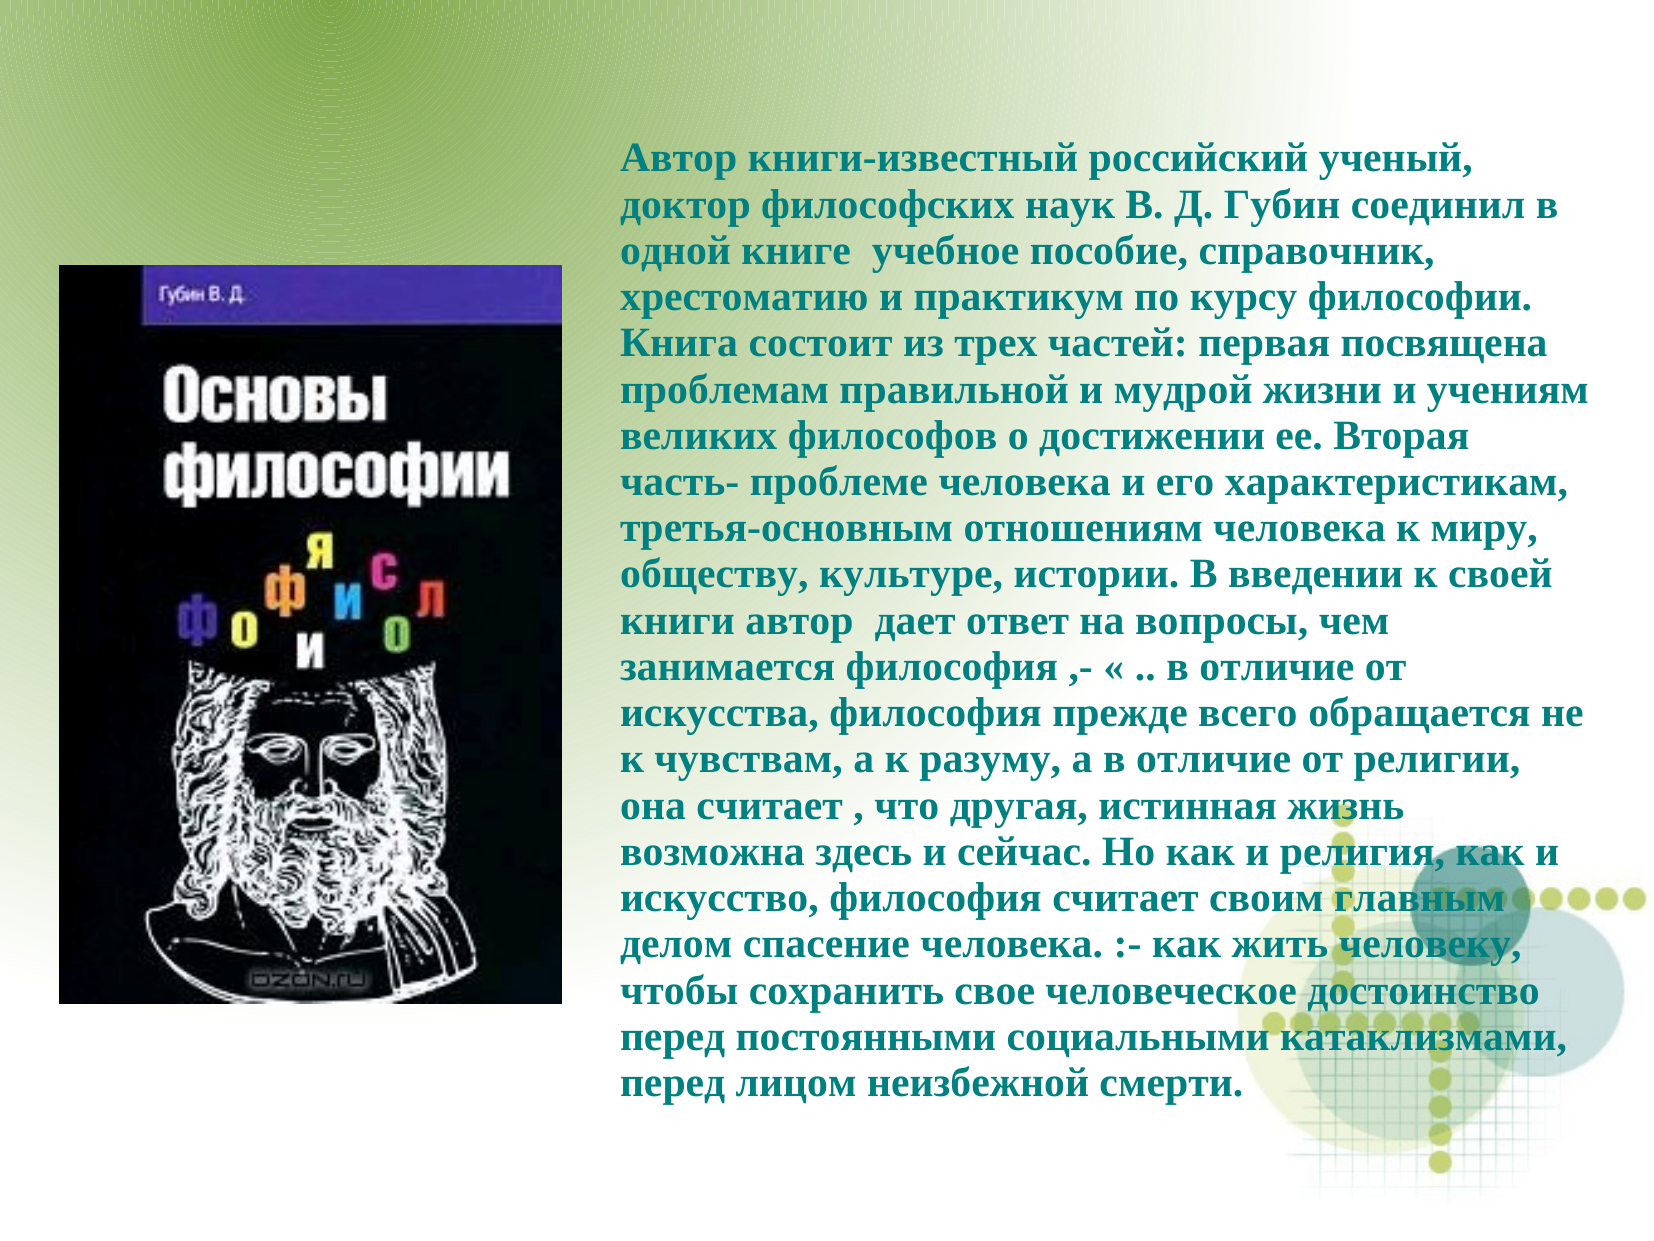

# Автор книги-известный российский ученый, доктор философских наук В. Д. Губин соединил в одной книге учебное пособие, справочник, хрестоматию и практикум по курсу философии.
Книга состоит из трех частей: первая посвящена проблемам правильной и мудрой жизни и учениям великих философов о достижении ее. Вторая часть- проблеме человека и его характеристикам, третья-основным отношениям человека к миру, обществу, культуре, истории. В введении к своей книги автор дает ответ на вопросы, чем занимается философия ,- « .. в отличие от искусства, философия прежде всего обращается не к чувствам, а к разуму, а в отличие от религии, она считает , что другая, истинная жизнь возможна здесь и сейчас. Но как и религия, как и искусство, философия считает своим главным делом спасение человека. :- как жить человеку, чтобы сохранить свое человеческое достоинство перед постоянными социальными катаклизмами, перед лицом неизбежной смерти.